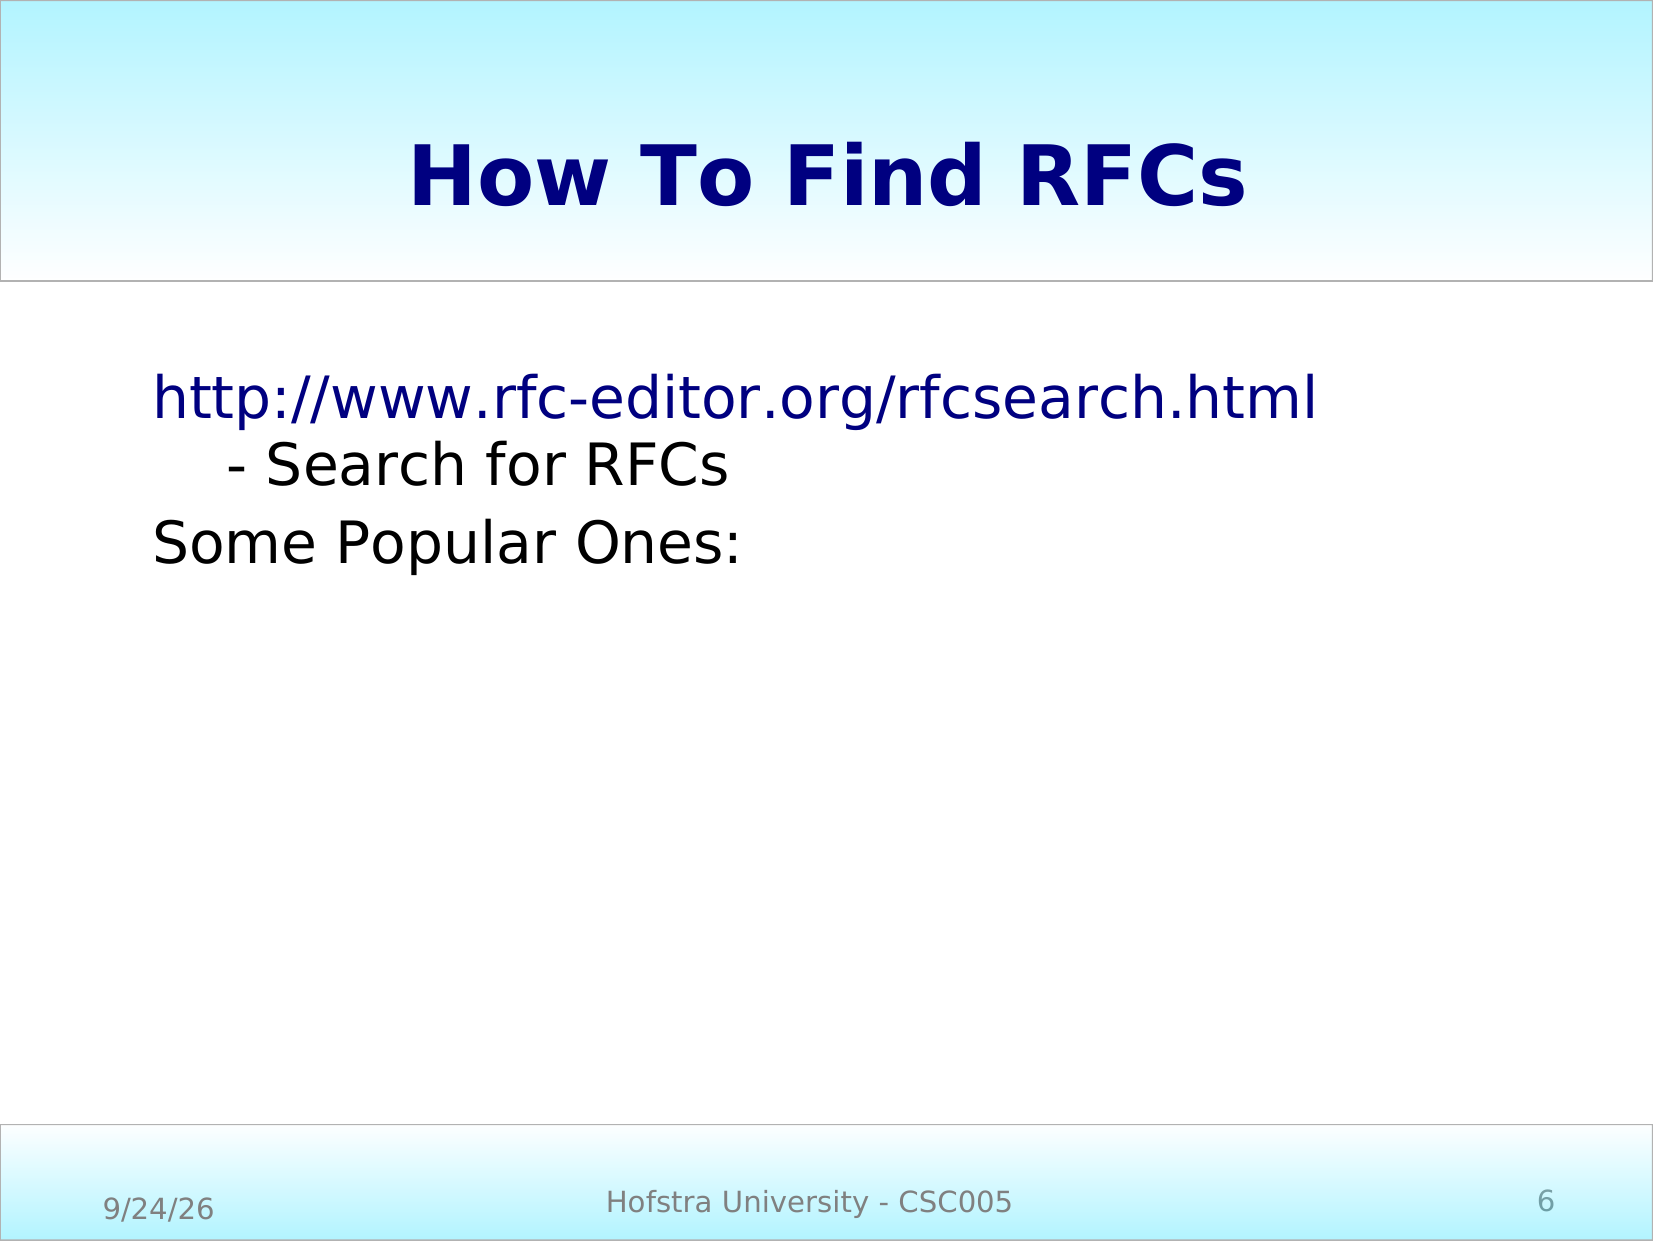

# How To Find RFCs
http://www.rfc-editor.org/rfcsearch.html
 - Search for RFCs
Some Popular Ones:
6
Hofstra University - CSC005